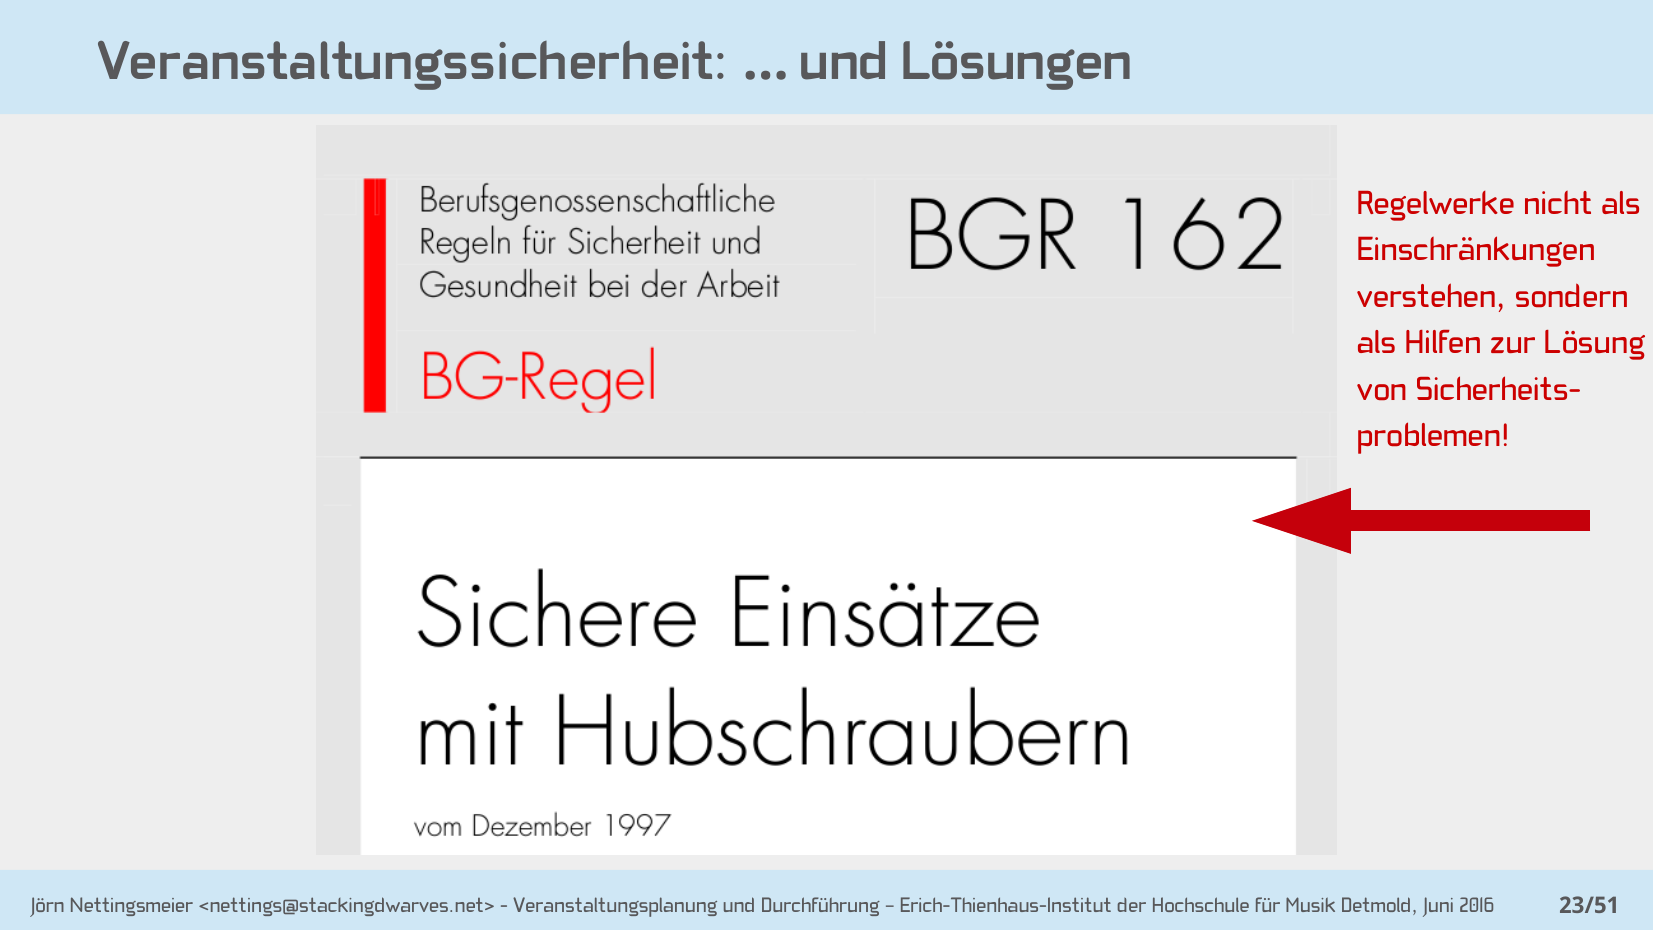

# Veranstaltungssicherheit: … und Lösungen
Regelwerke nicht als Einschränkungen verstehen, sondern als Hilfen zur Lösung von Sicherheits-problemen!